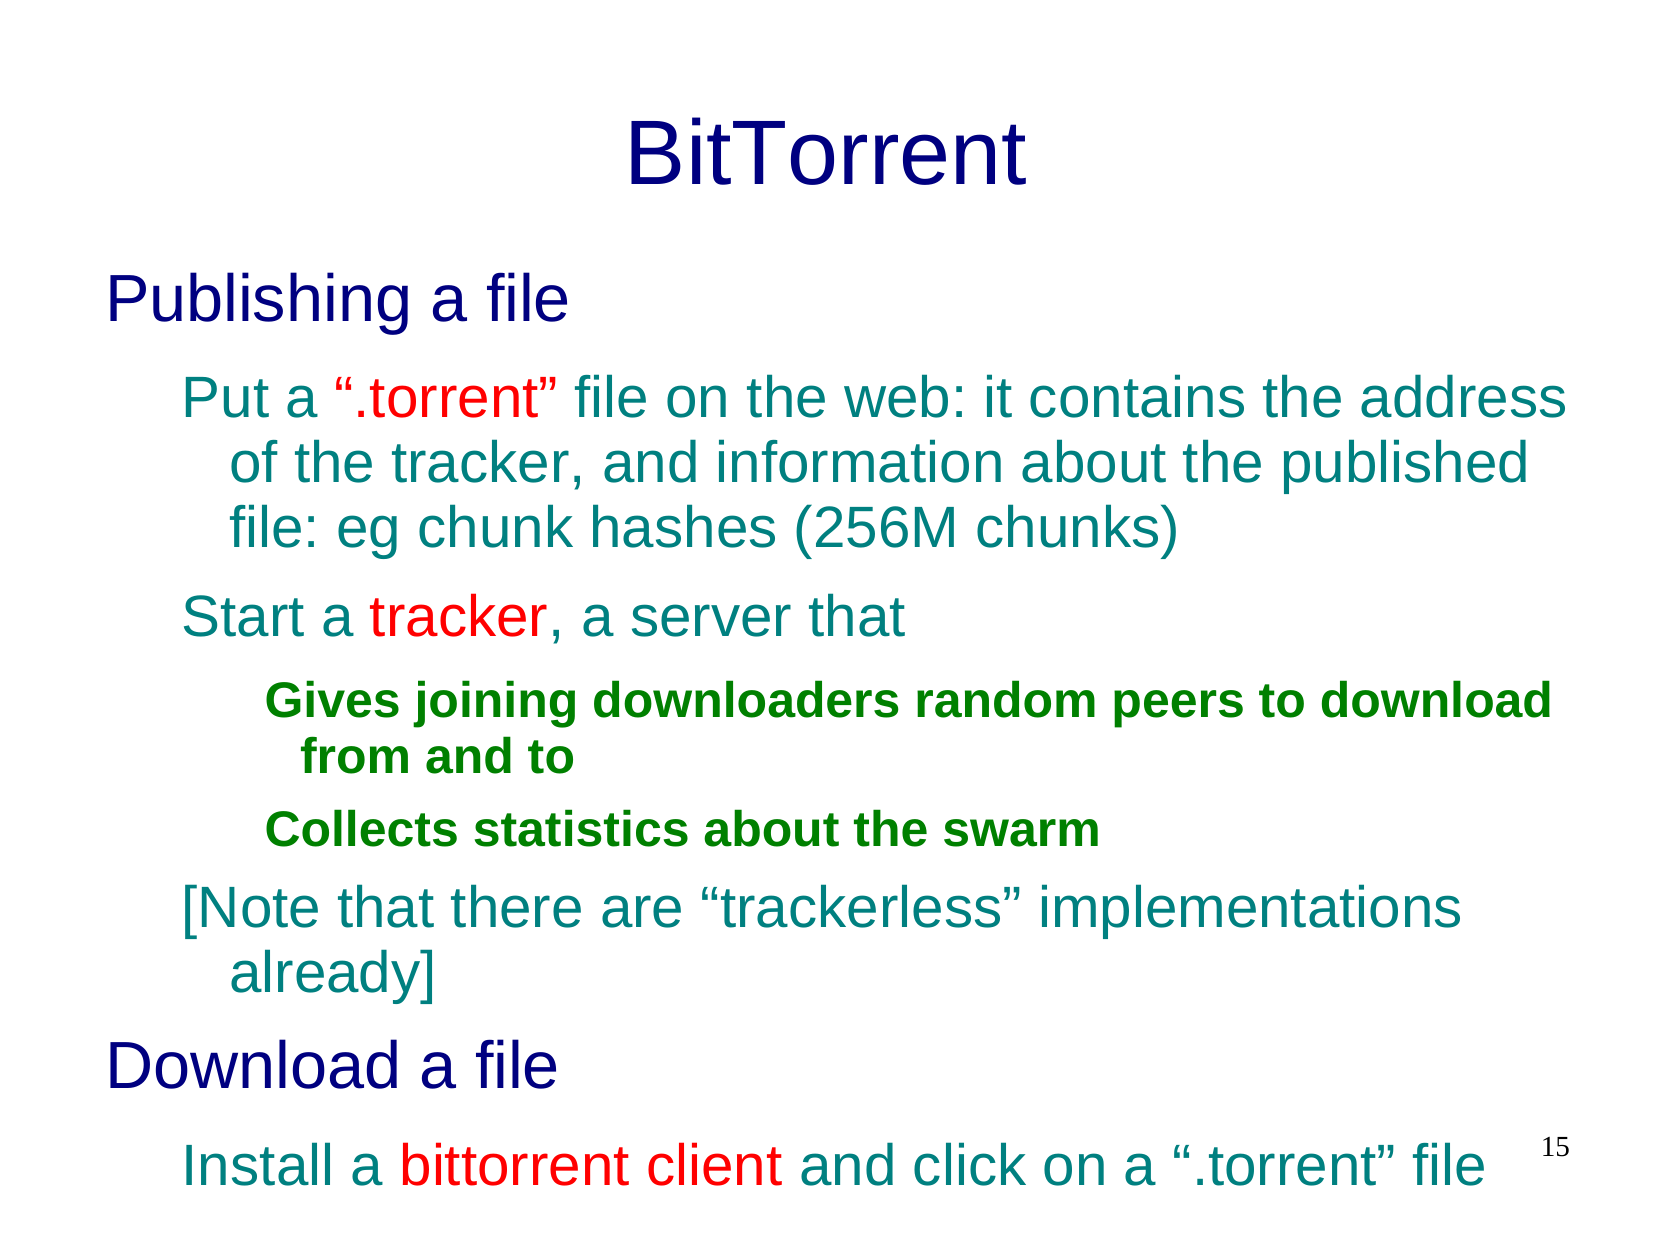

# BitTorrent
Publishing a file
Put a “.torrent” file on the web: it contains the address of the tracker, and information about the published file: eg chunk hashes (256M chunks)
Start a tracker, a server that
Gives joining downloaders random peers to download from and to
Collects statistics about the swarm
[Note that there are “trackerless” implementations already]
Download a file
Install a bittorrent client and click on a “.torrent” file
15